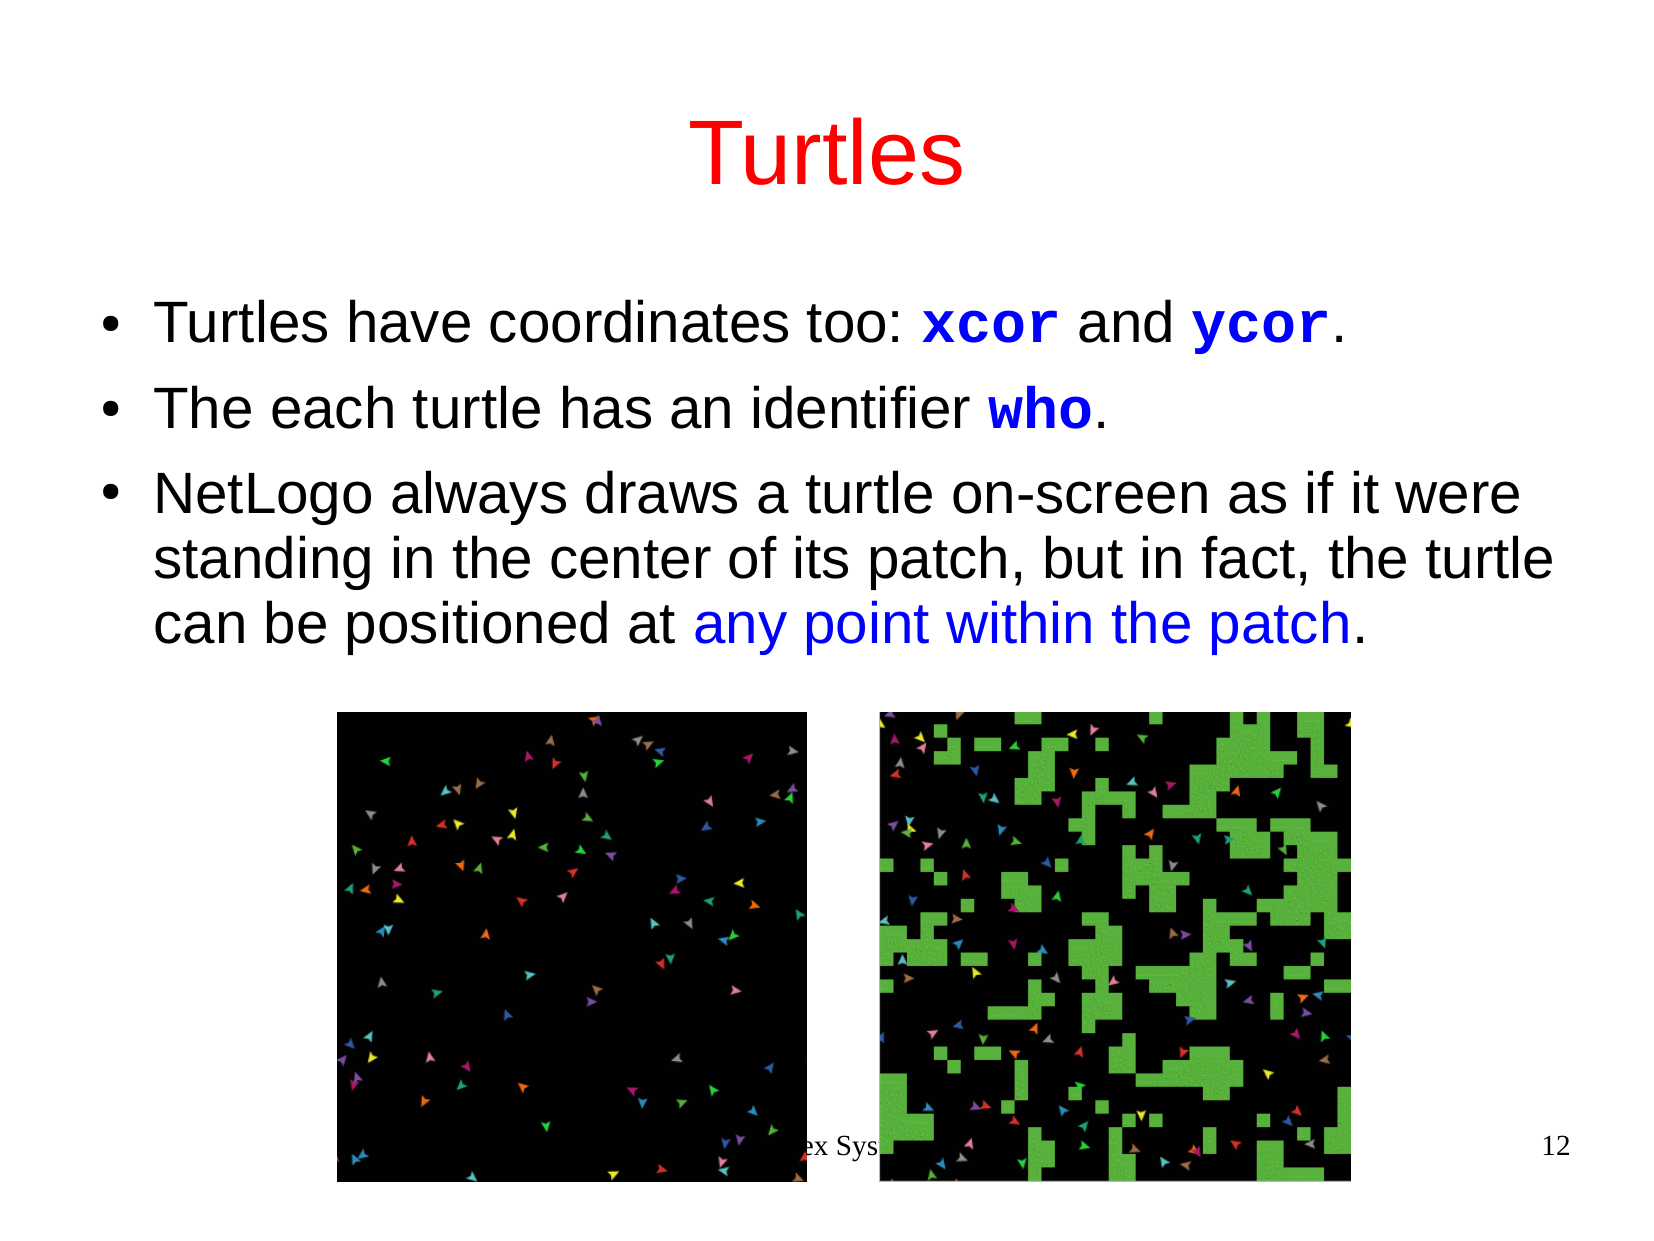

# Turtles
Turtles have coordinates too: xcor and ycor.
The each turtle has an identifier who.
NetLogo always draws a turtle on-screen as if it were standing in the center of its patch, but in fact, the turtle can be positioned at any point within the patch.
Complex Systems
12